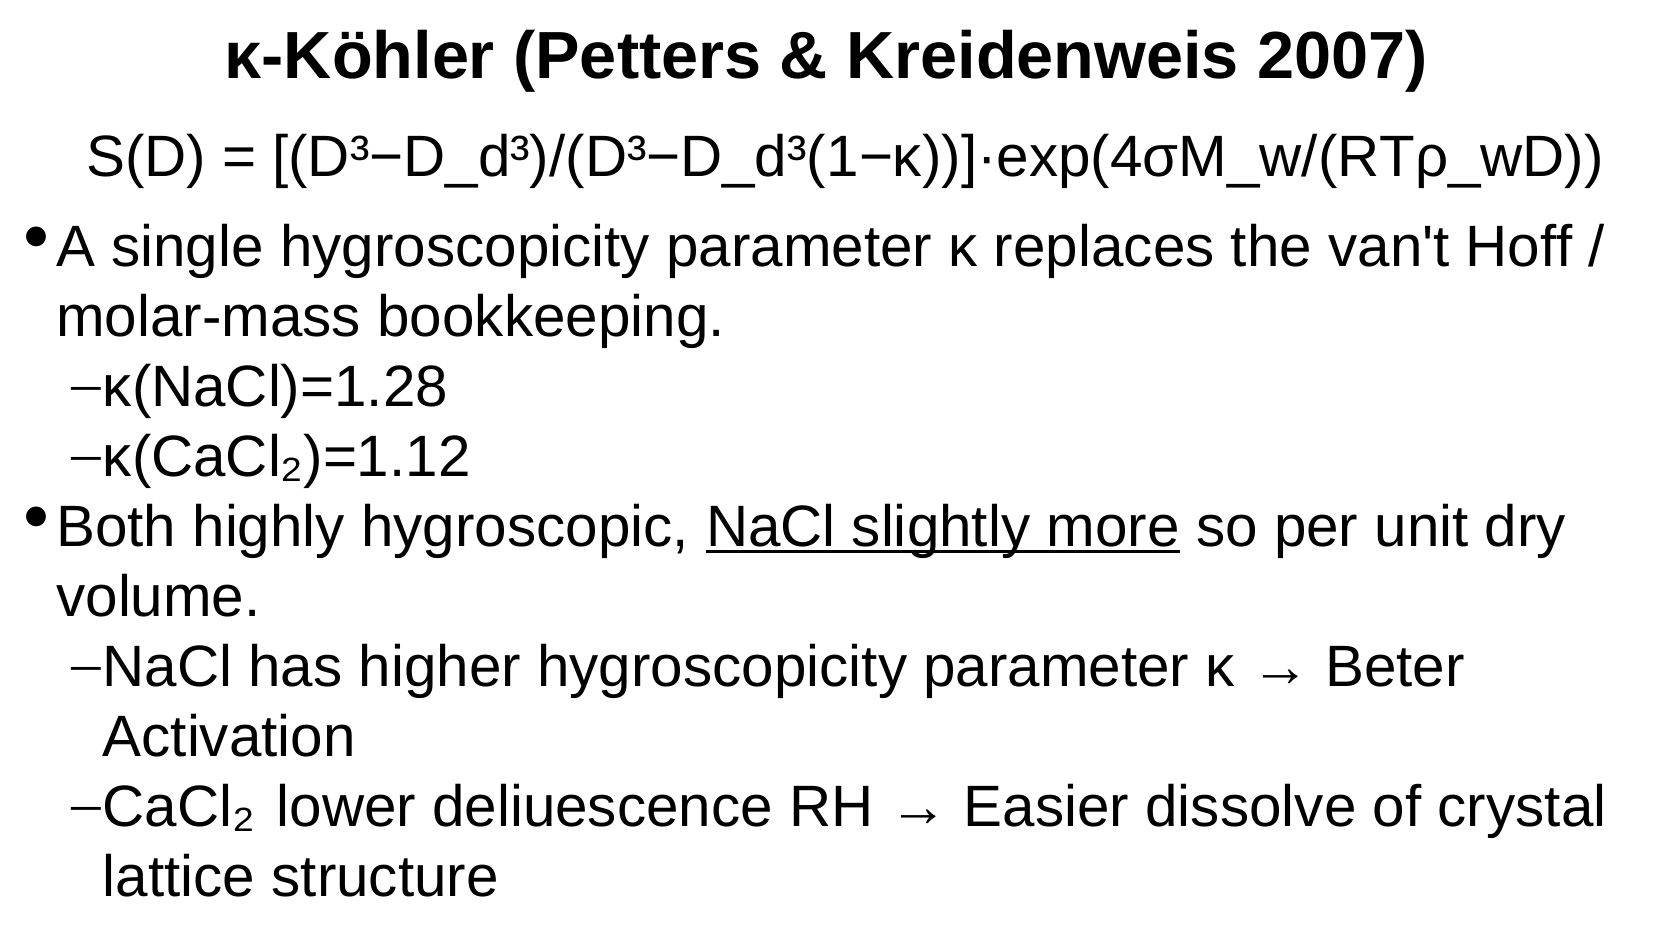

# κ-Köhler (Petters & Kreidenweis 2007)
S(D) = [(D³−D_d³)/(D³−D_d³(1−κ))]·exp(4σM_w/(RTρ_wD))
A single hygroscopicity parameter κ replaces the van't Hoff / molar-mass bookkeeping.
κ(NaCl)=1.28
κ(CaCl₂)=1.12
Both highly hygroscopic, NaCl slightly more so per unit dry volume.
NaCl has higher hygroscopicity parameter κ → Beter Activation
CaCl₂ lower deliuescence RH → Easier dissolve of crystal lattice structure